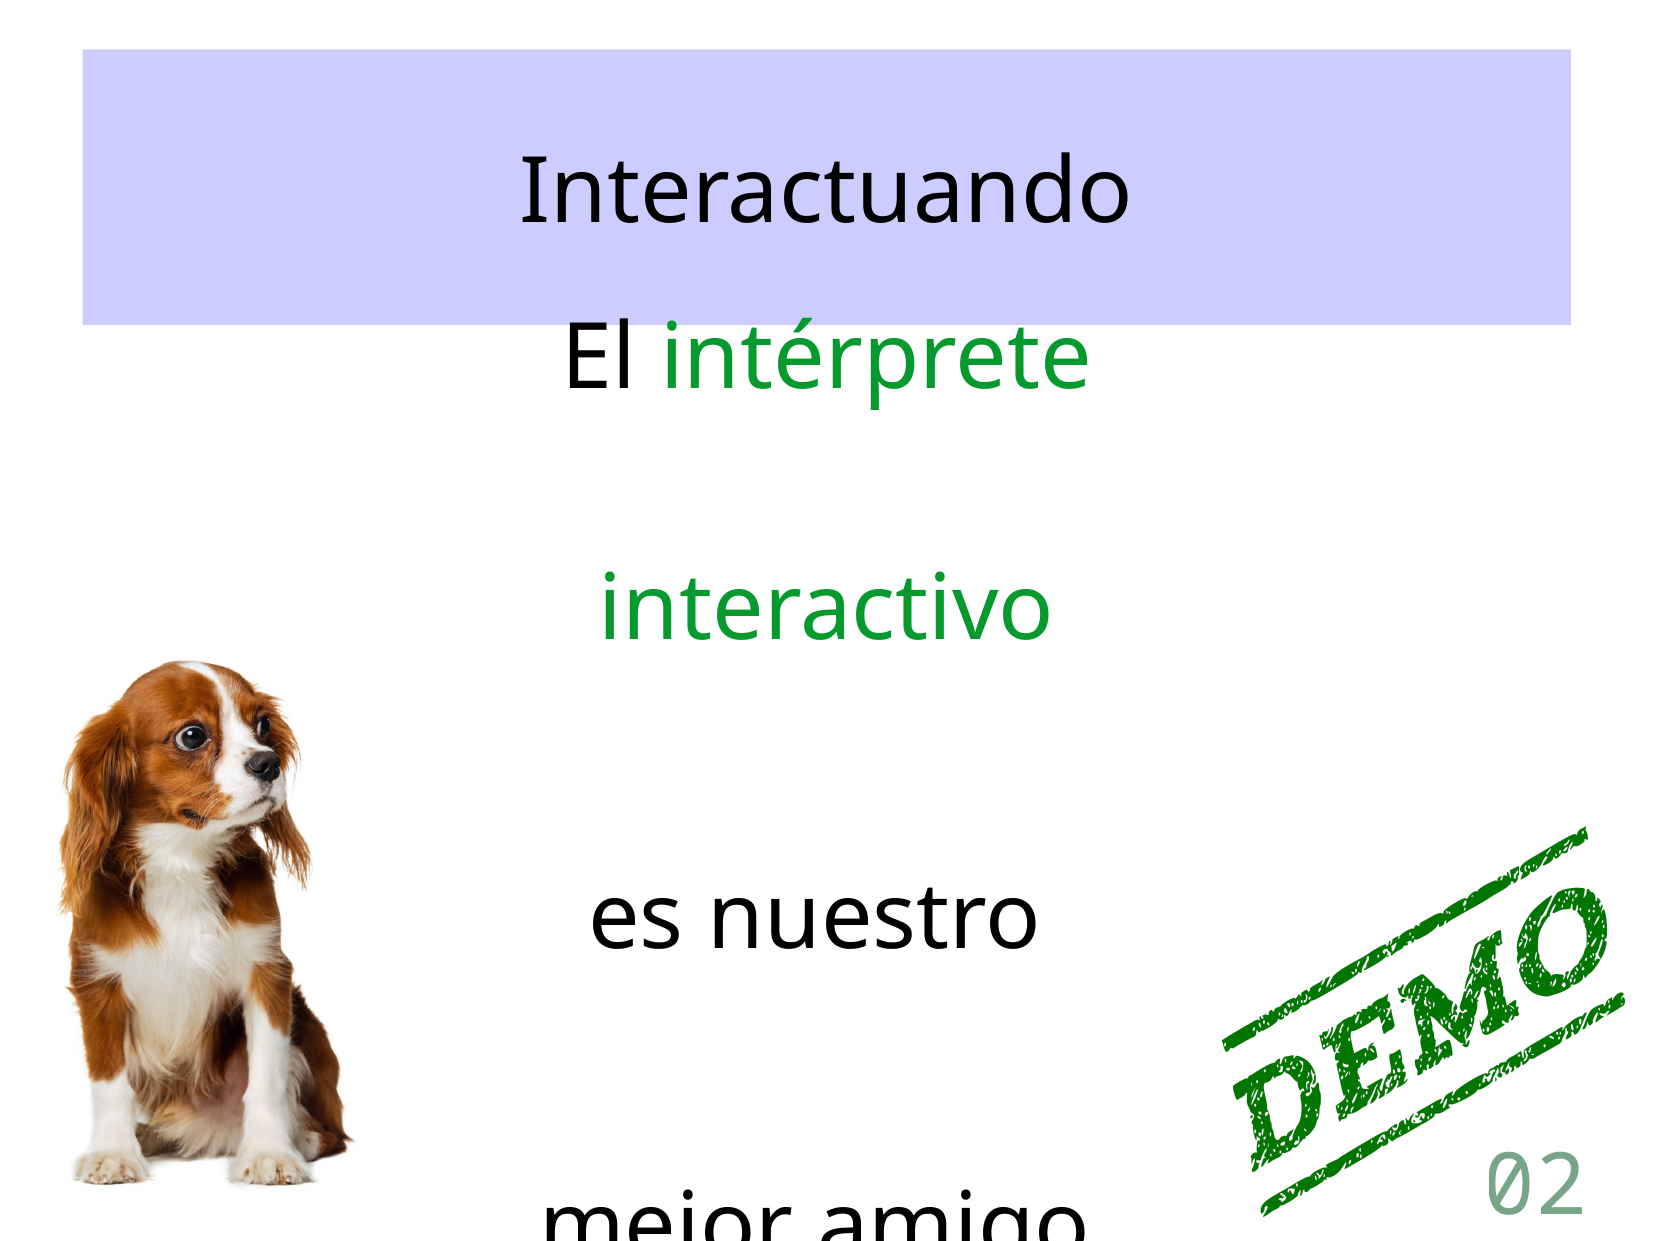

# Interactuando
El intérprete interactivo
es nuestro
mejor amigo
02